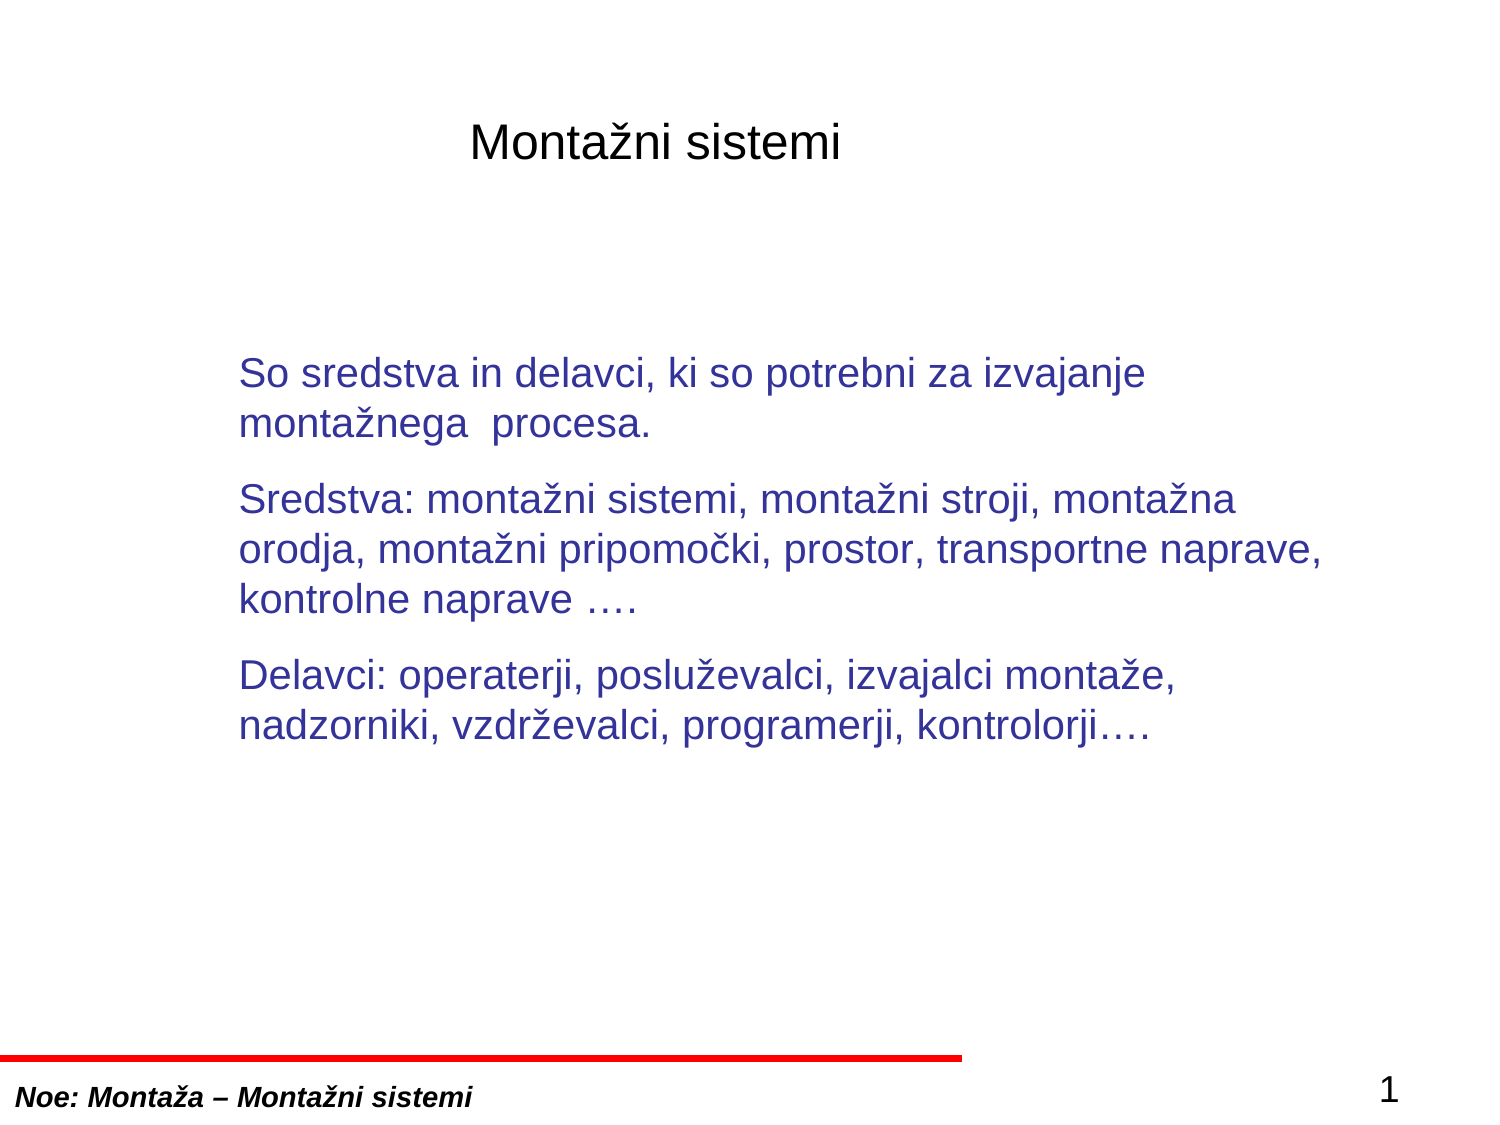

Montažni sistemi
So sredstva in delavci, ki so potrebni za izvajanje montažnega procesa.
Sredstva: montažni sistemi, montažni stroji, montažna orodja, montažni pripomočki, prostor, transportne naprave, kontrolne naprave ….
Delavci: operaterji, posluževalci, izvajalci montaže, nadzorniki, vzdrževalci, programerji, kontrolorji….
1